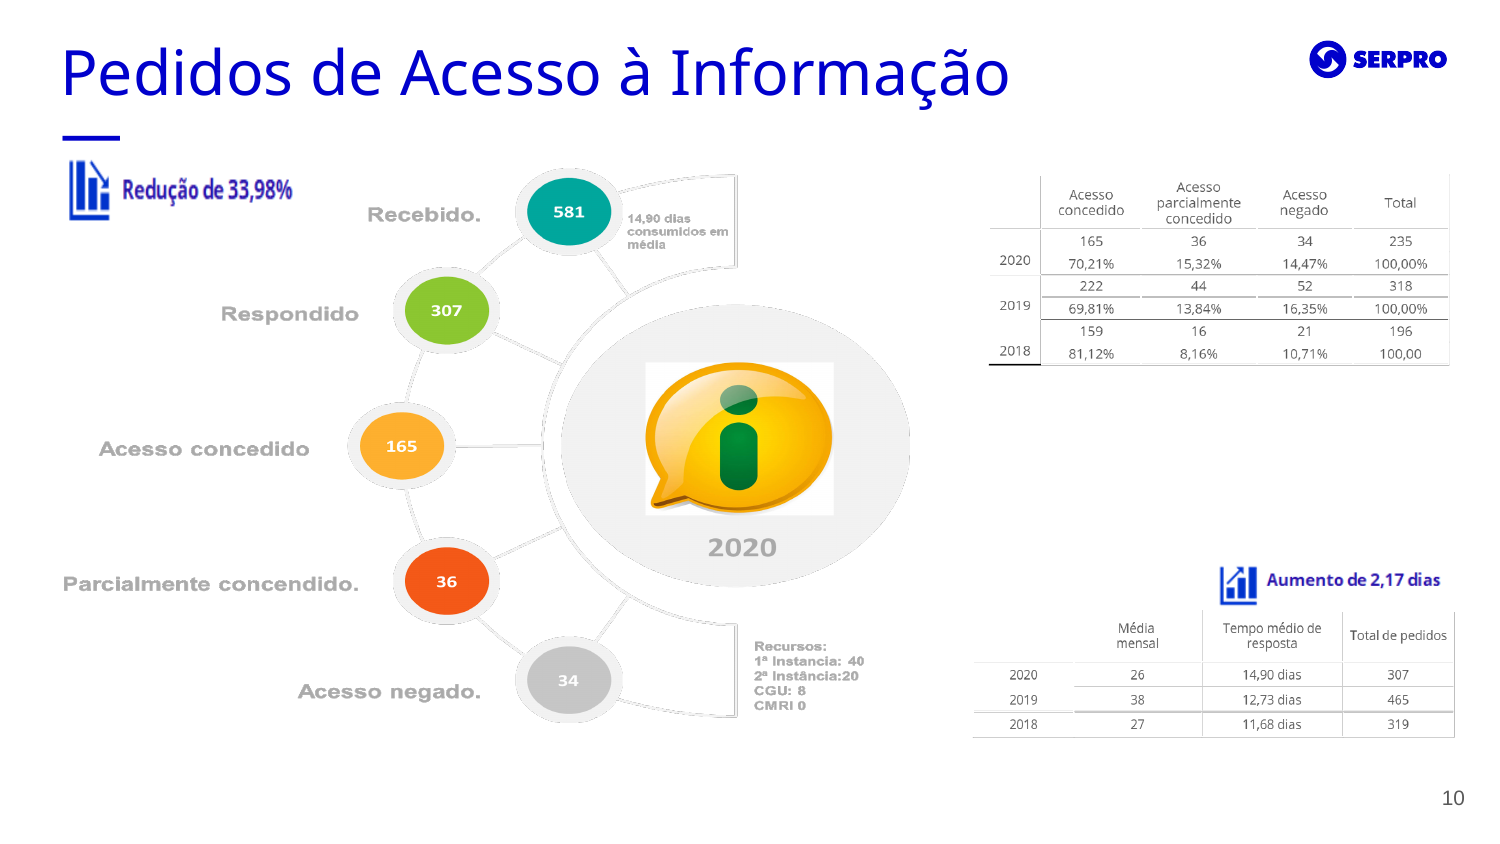

# Pedidos de Acesso à Informação
—